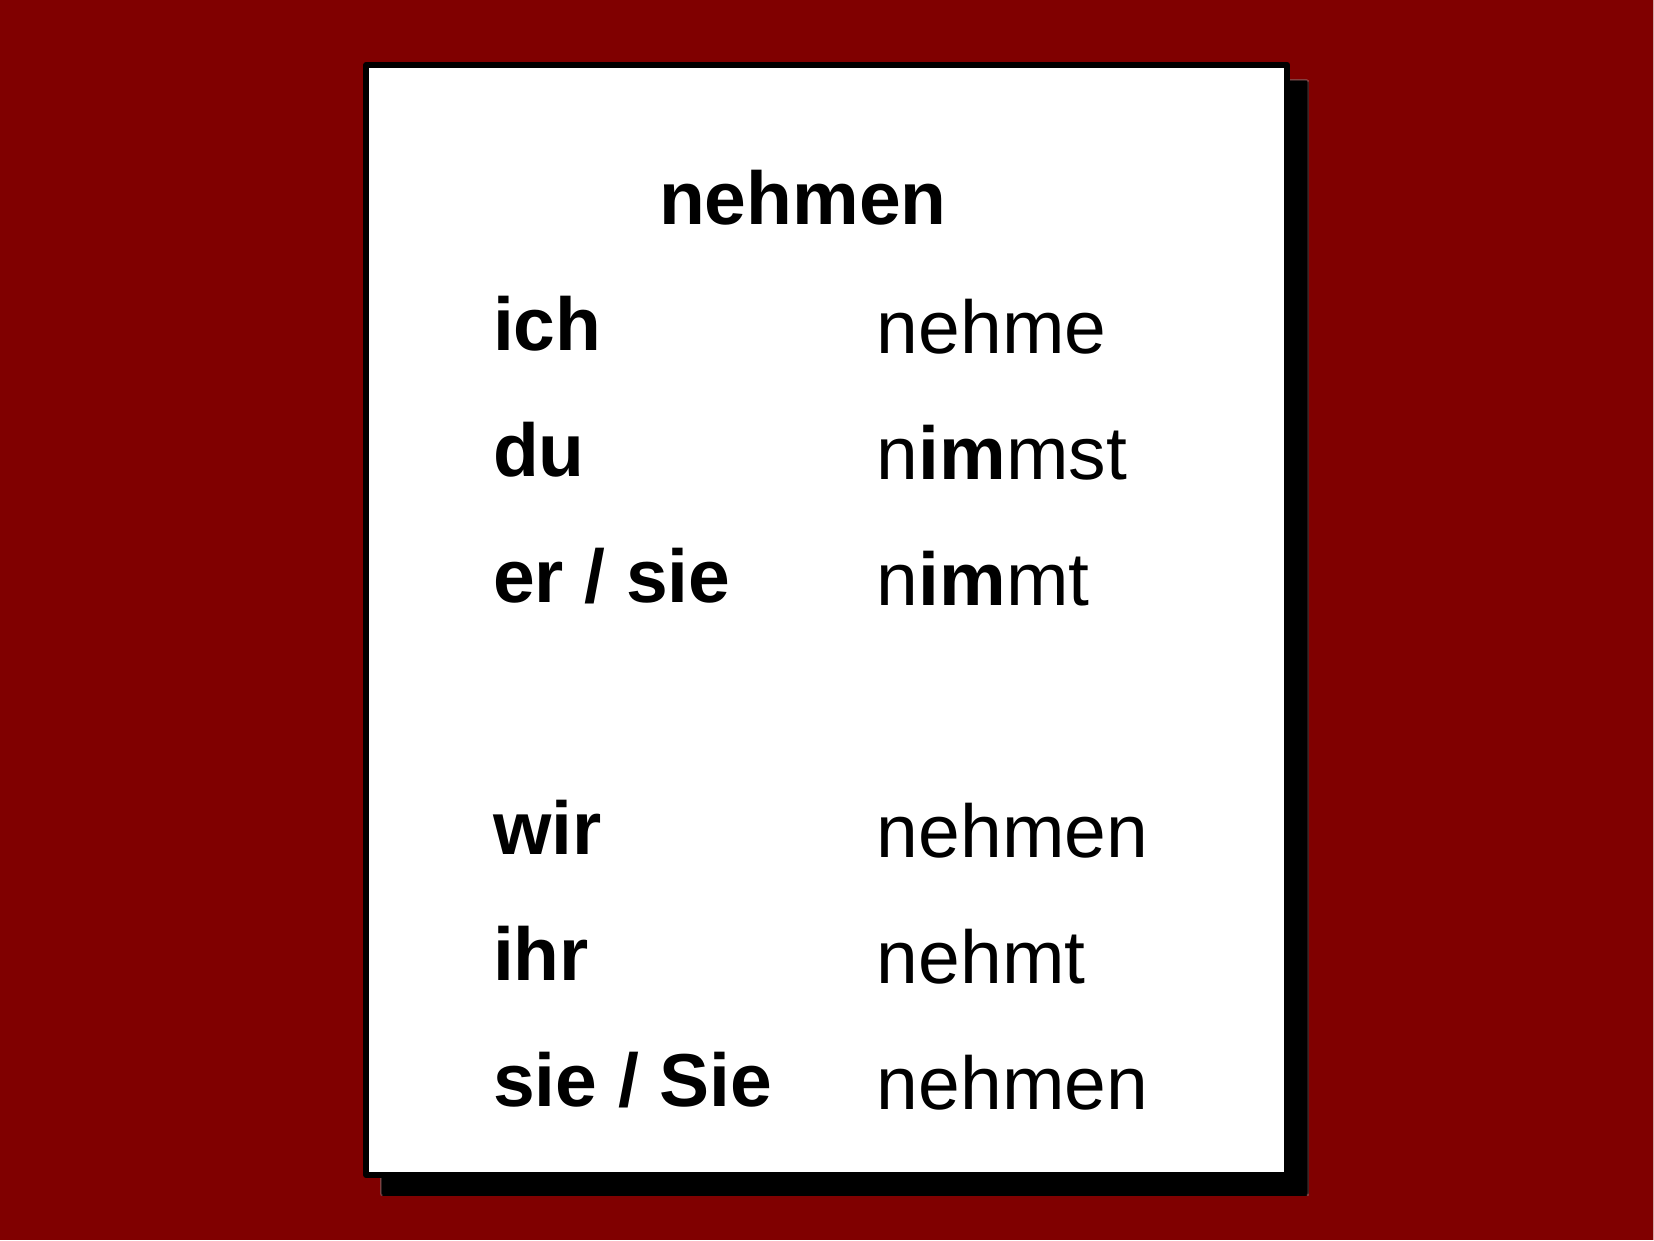

nehmen
ich
du
er / sie
wir
ihr
sie / Sie
nehme
nimmst
nimmt
nehmen
nehmt
nehmen